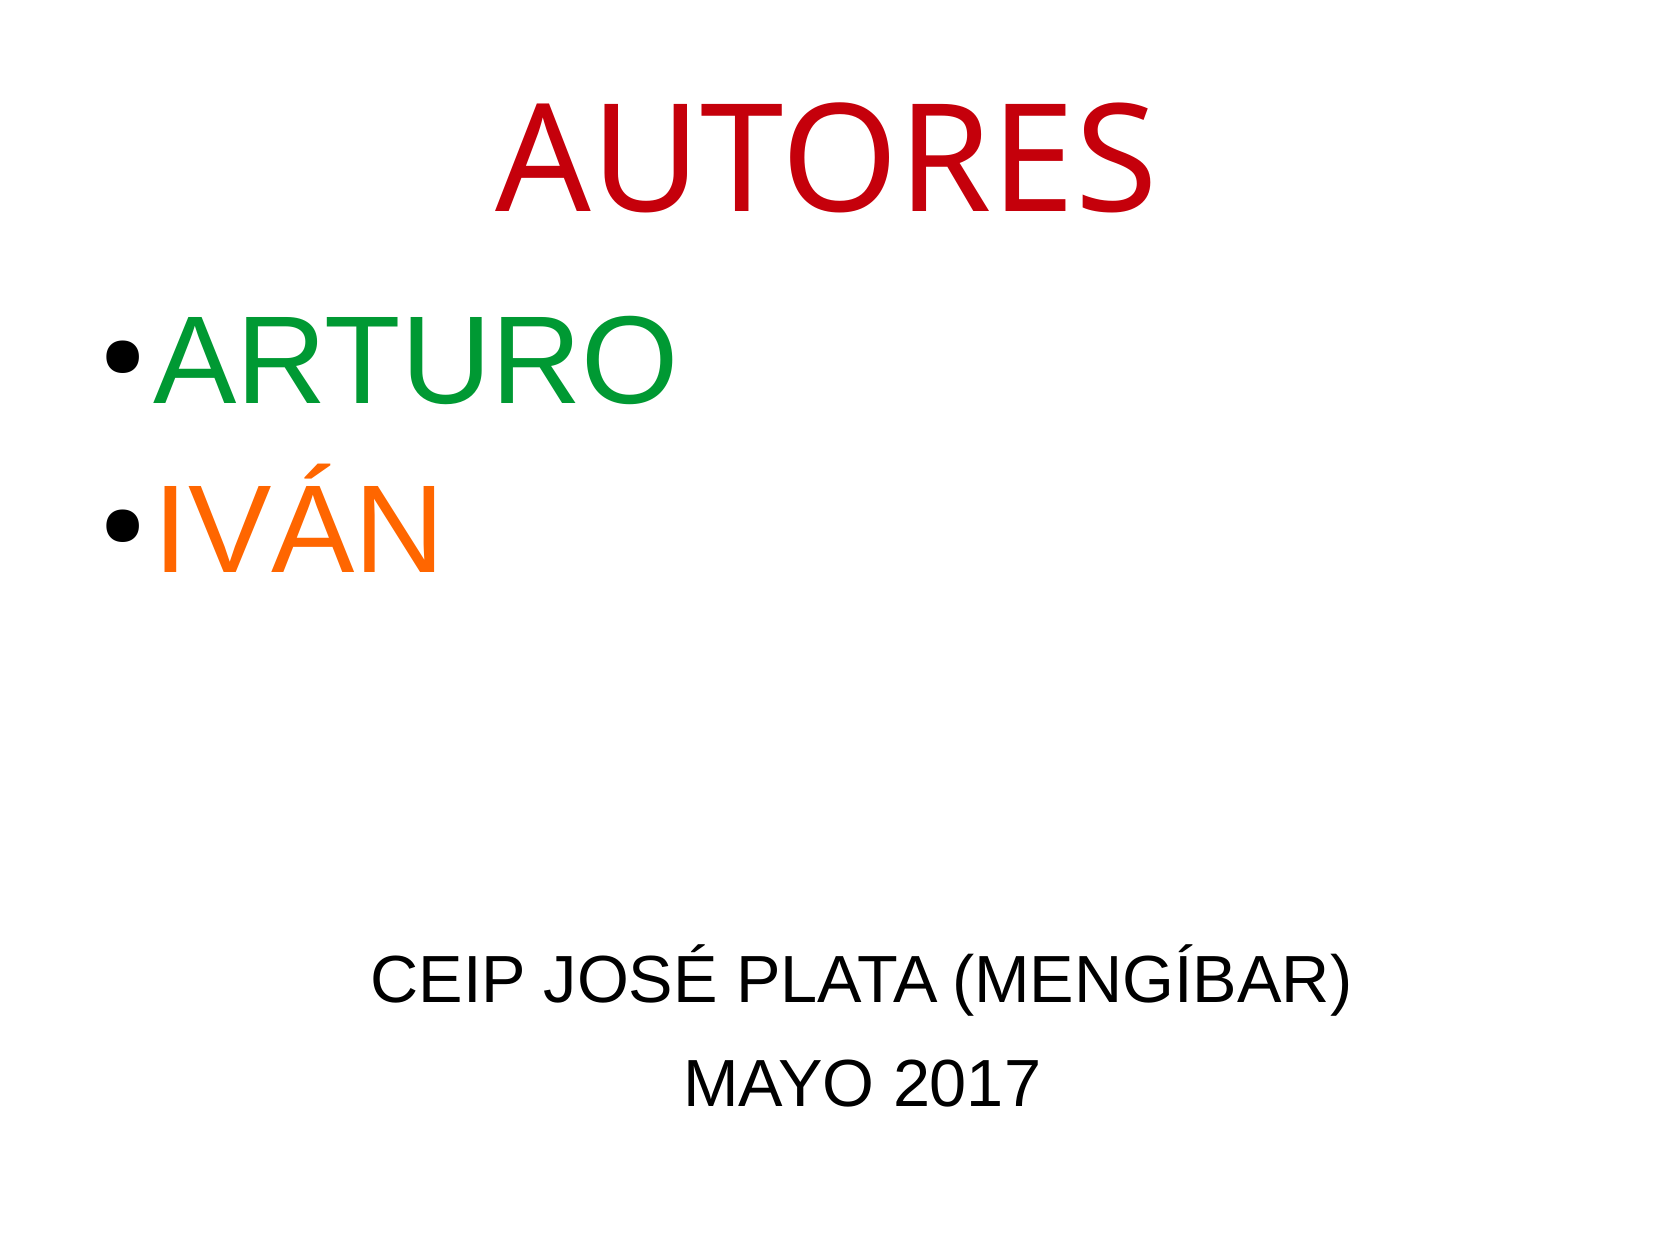

# AUTORES
ARTURO
IVÁN
CEIP JOSÉ PLATA (MENGÍBAR)
MAYO 2017